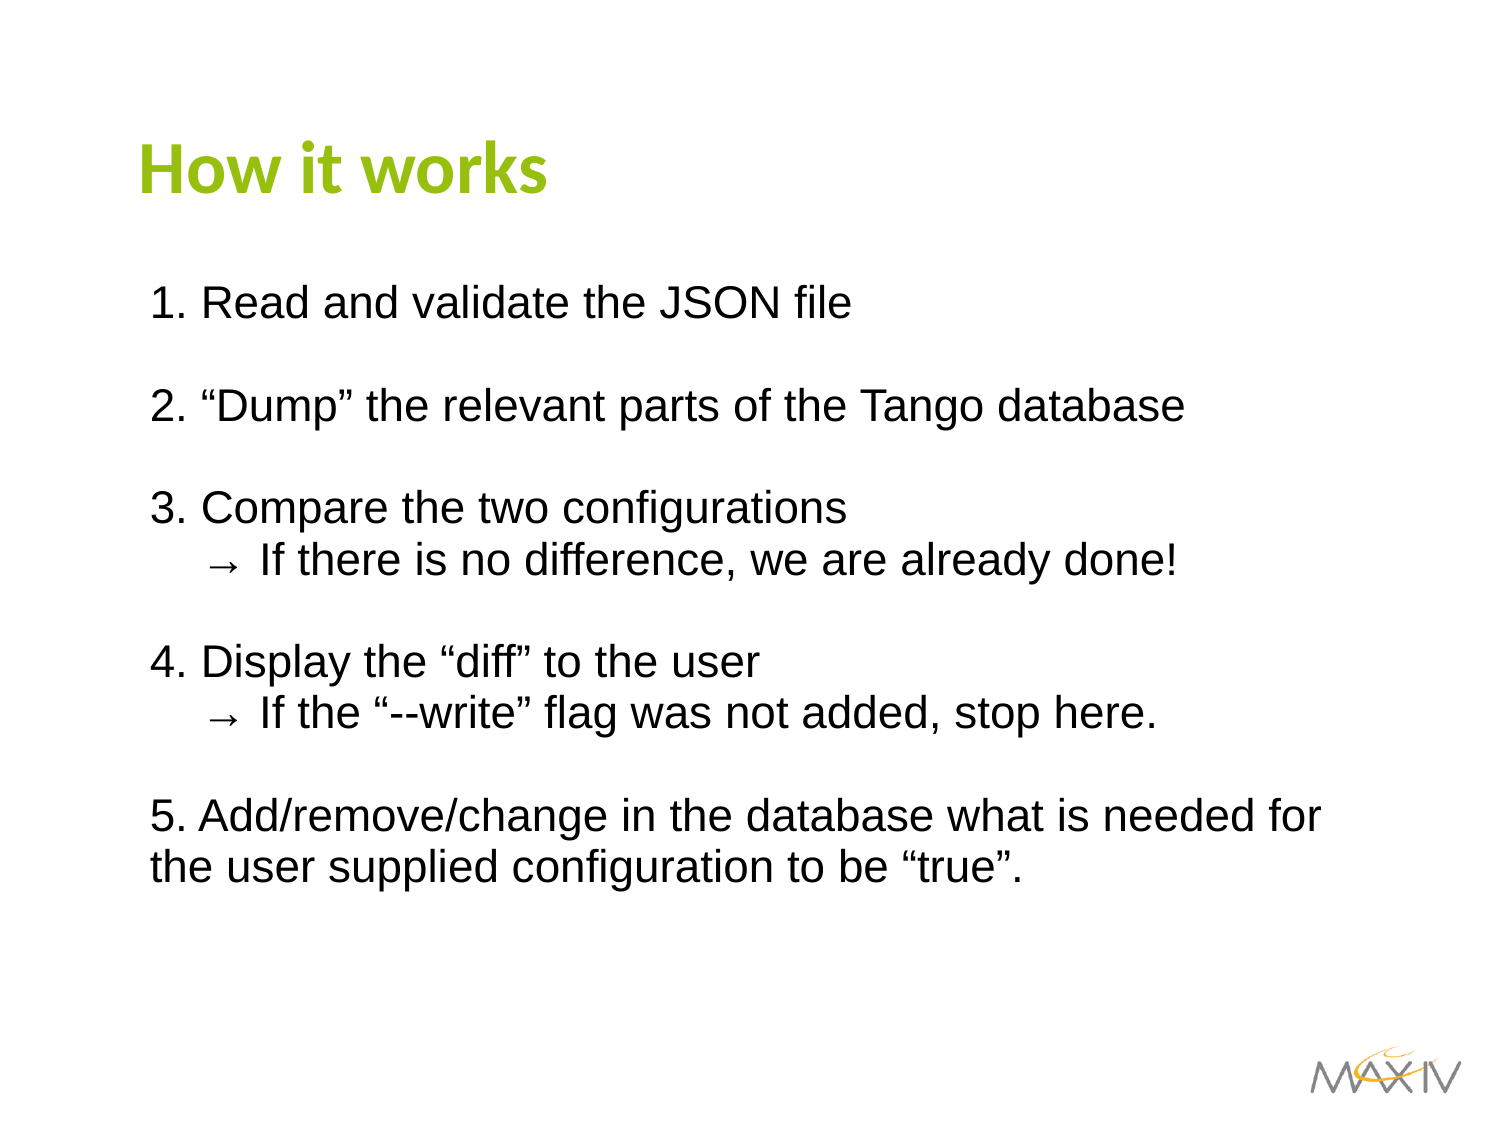

# How it works
1. Read and validate the JSON file
2. “Dump” the relevant parts of the Tango database
3. Compare the two configurations
 → If there is no difference, we are already done!
4. Display the “diff” to the user
 → If the “--write” flag was not added, stop here.
5. Add/remove/change in the database what is needed for the user supplied configuration to be “true”.